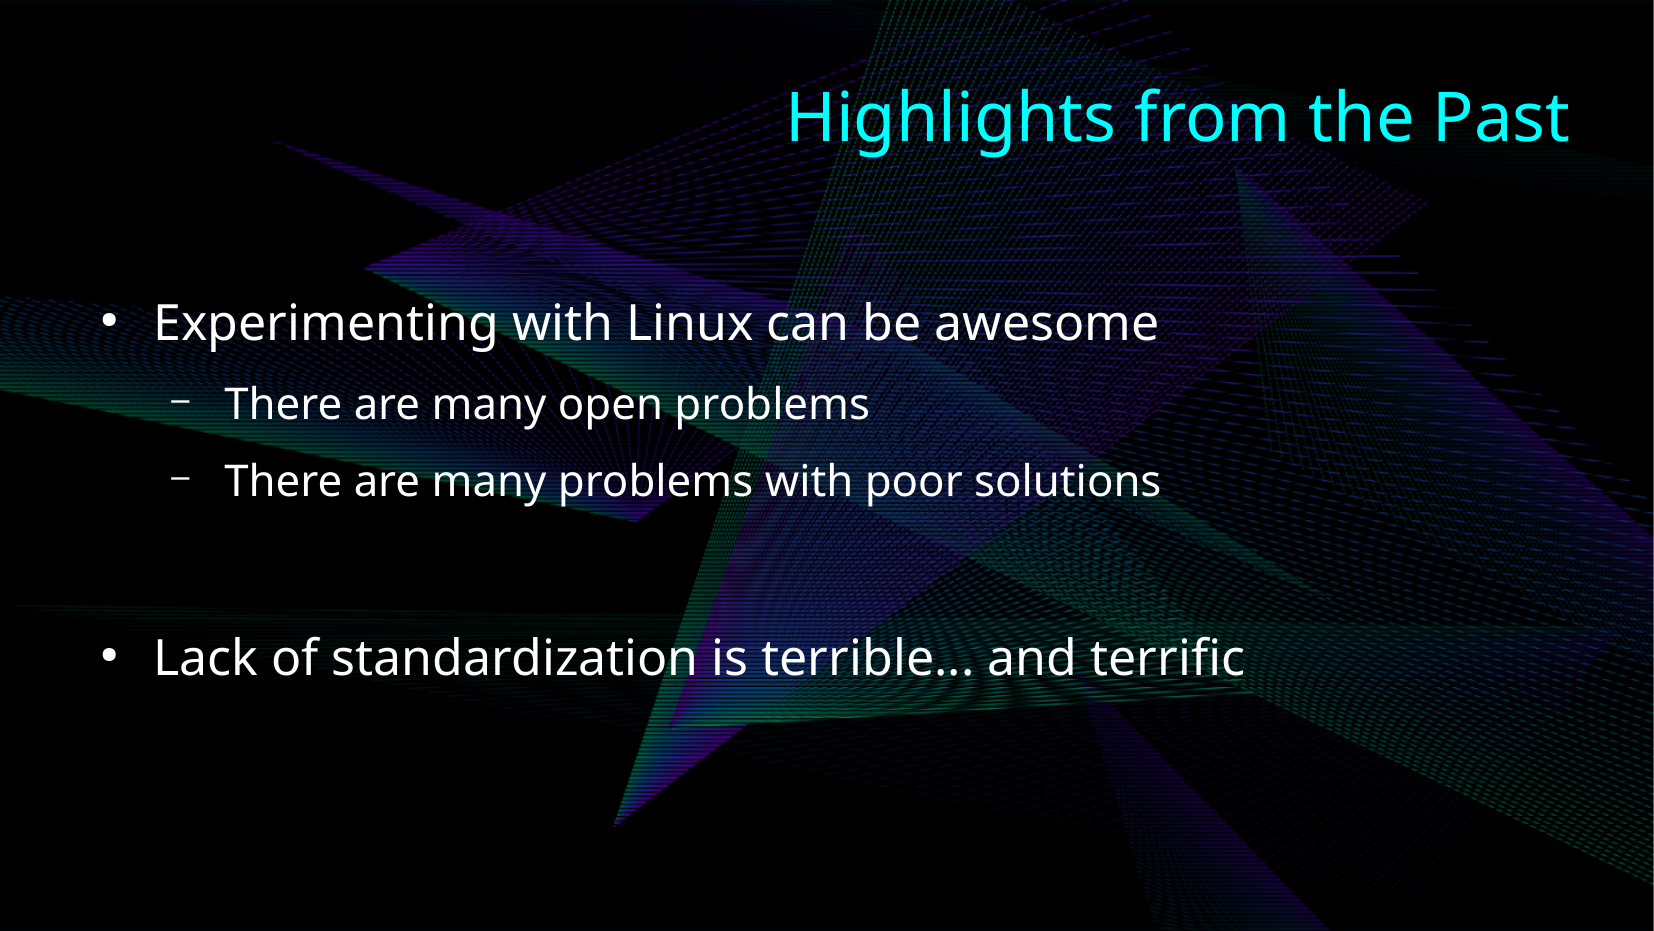

# Highlights from the Past
Experimenting with Linux can be awesome
There are many open problems
There are many problems with poor solutions
Lack of standardization is terrible... and terrific